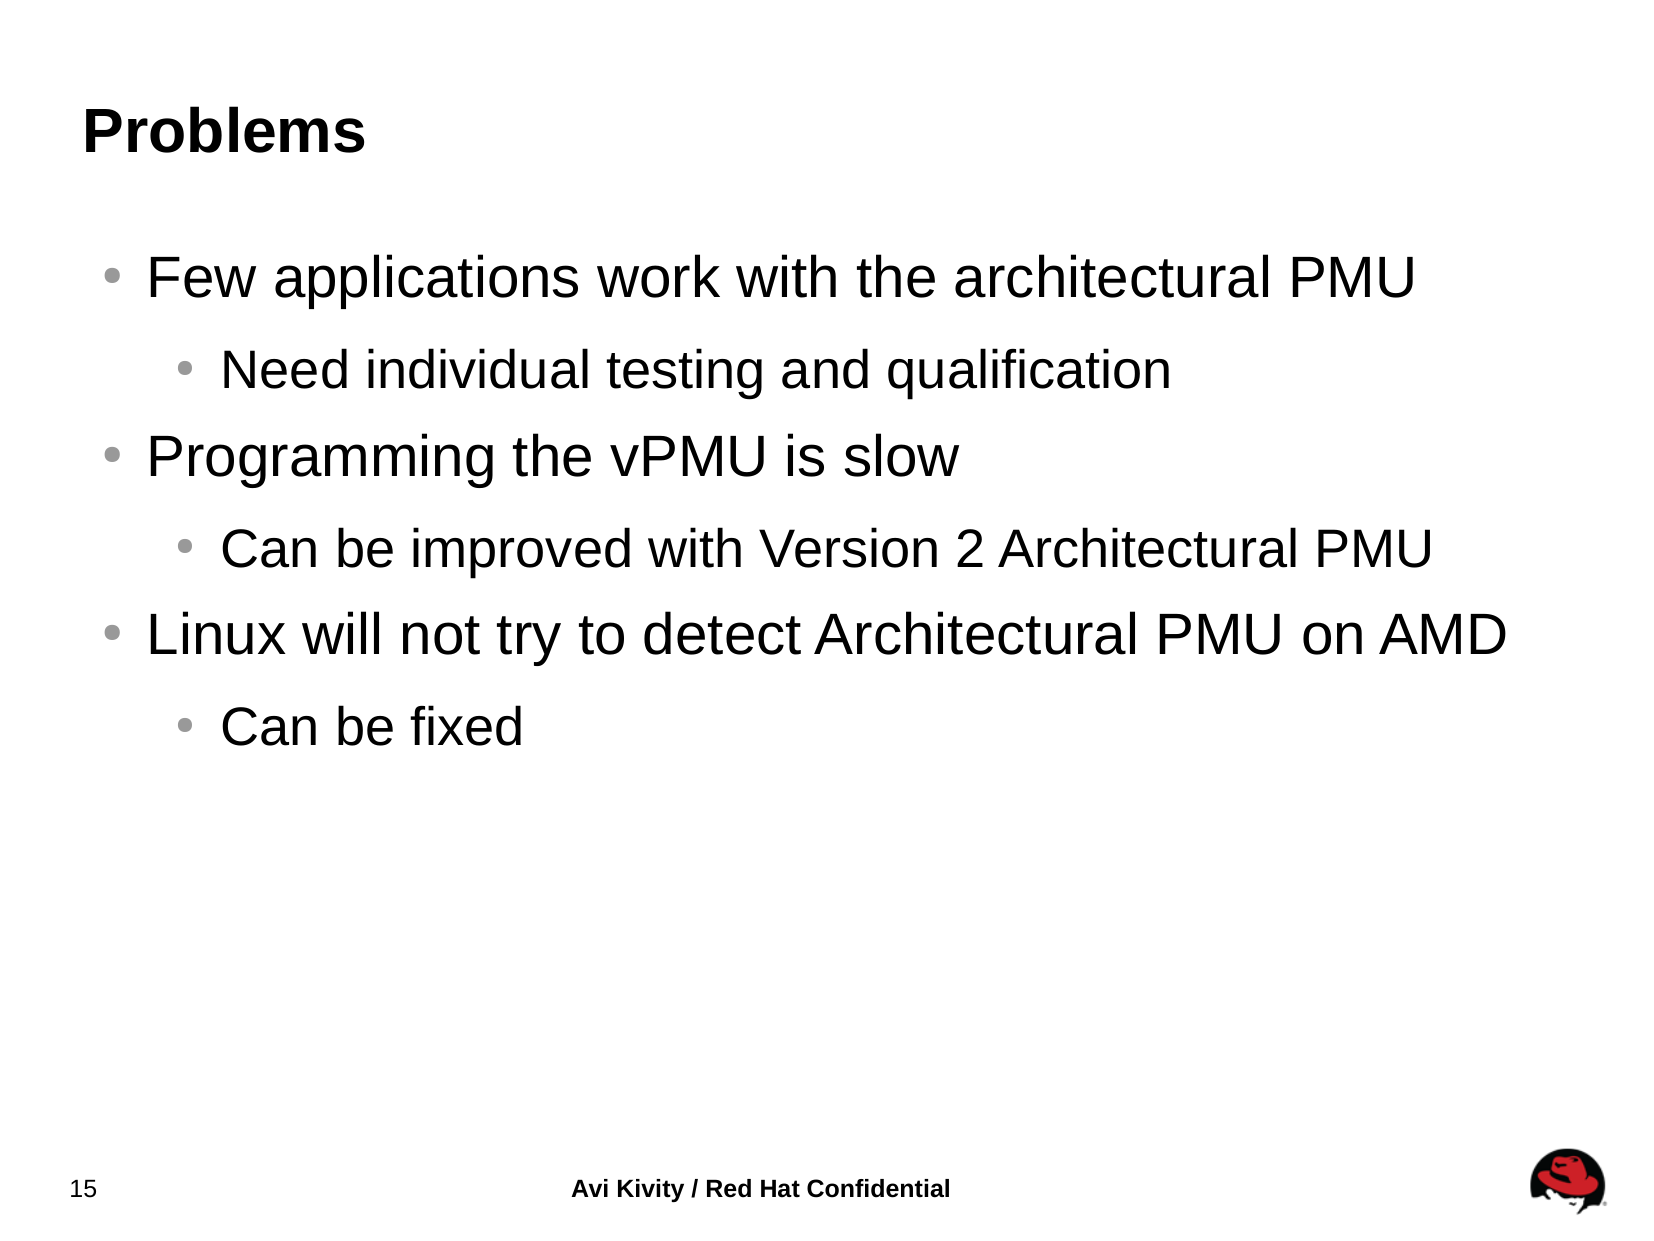

# Problems
Few applications work with the architectural PMU
Need individual testing and qualification
Programming the vPMU is slow
Can be improved with Version 2 Architectural PMU
Linux will not try to detect Architectural PMU on AMD
Can be fixed